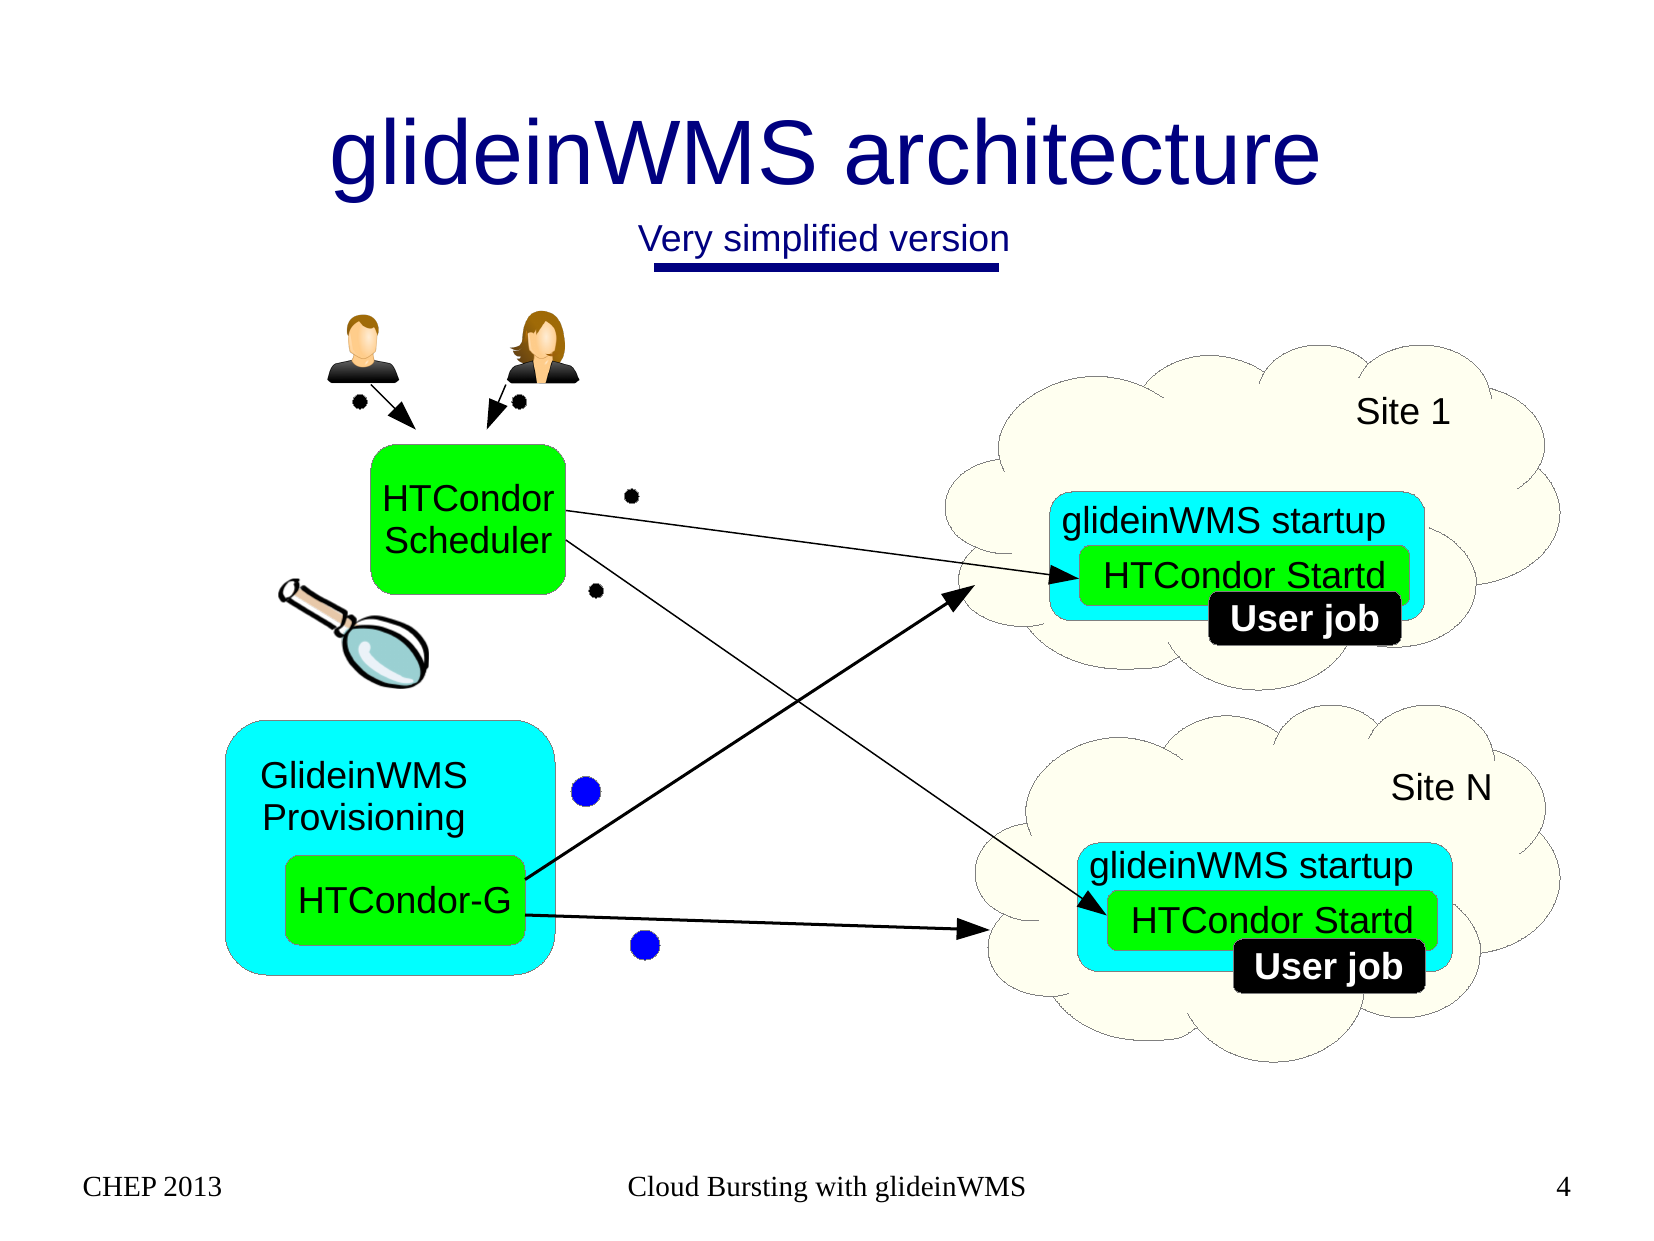

# glideinWMS architecture
Very simplified version
Site 1
HTCondor
Scheduler
glideinWMS startup
HTCondor Startd
glideinWMS startup
HTCondor Startd
User job
User job
GlideinWMS
Provisioning
Site N
HTCondor-G
CHEP 2013
Cloud Bursting with glideinWMS
4